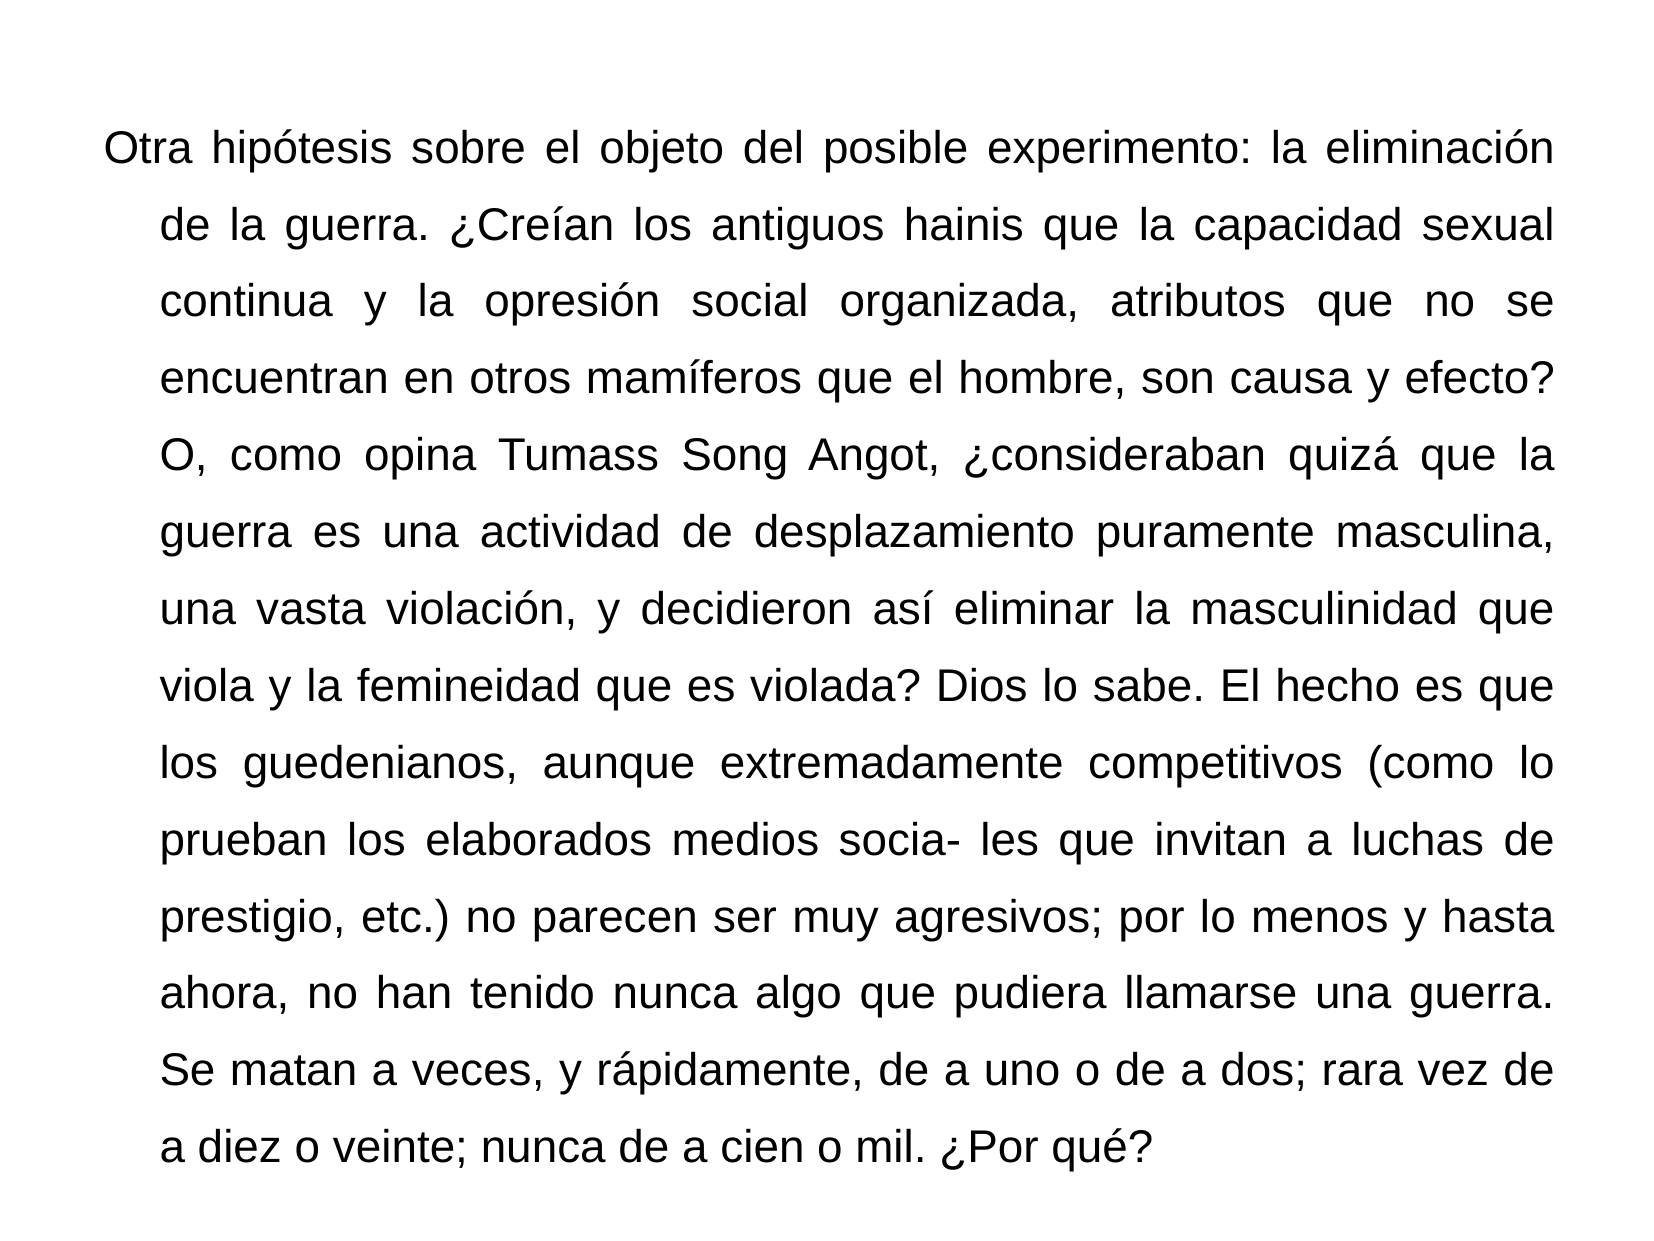

Otra hipótesis sobre el objeto del posible experimento: la eliminación de la guerra. ¿Creían los antiguos hainis que la capacidad sexual continua y la opresión social organizada, atributos que no se encuentran en otros mamíferos que el hombre, son causa y efecto? O, como opina Tumass Song Angot, ¿consideraban quizá que la guerra es una actividad de desplazamiento puramente masculina, una vasta violación, y decidieron así eliminar la masculinidad que viola y la femineidad que es violada? Dios lo sabe. El hecho es que los guedenianos, aunque extremadamente competitivos (como lo prueban los elaborados medios socia- les que invitan a luchas de prestigio, etc.) no parecen ser muy agresivos; por lo menos y hasta ahora, no han tenido nunca algo que pudiera llamarse una guerra. Se matan a veces, y rápidamente, de a uno o de a dos; rara vez de a diez o veinte; nunca de a cien o mil. ¿Por qué?